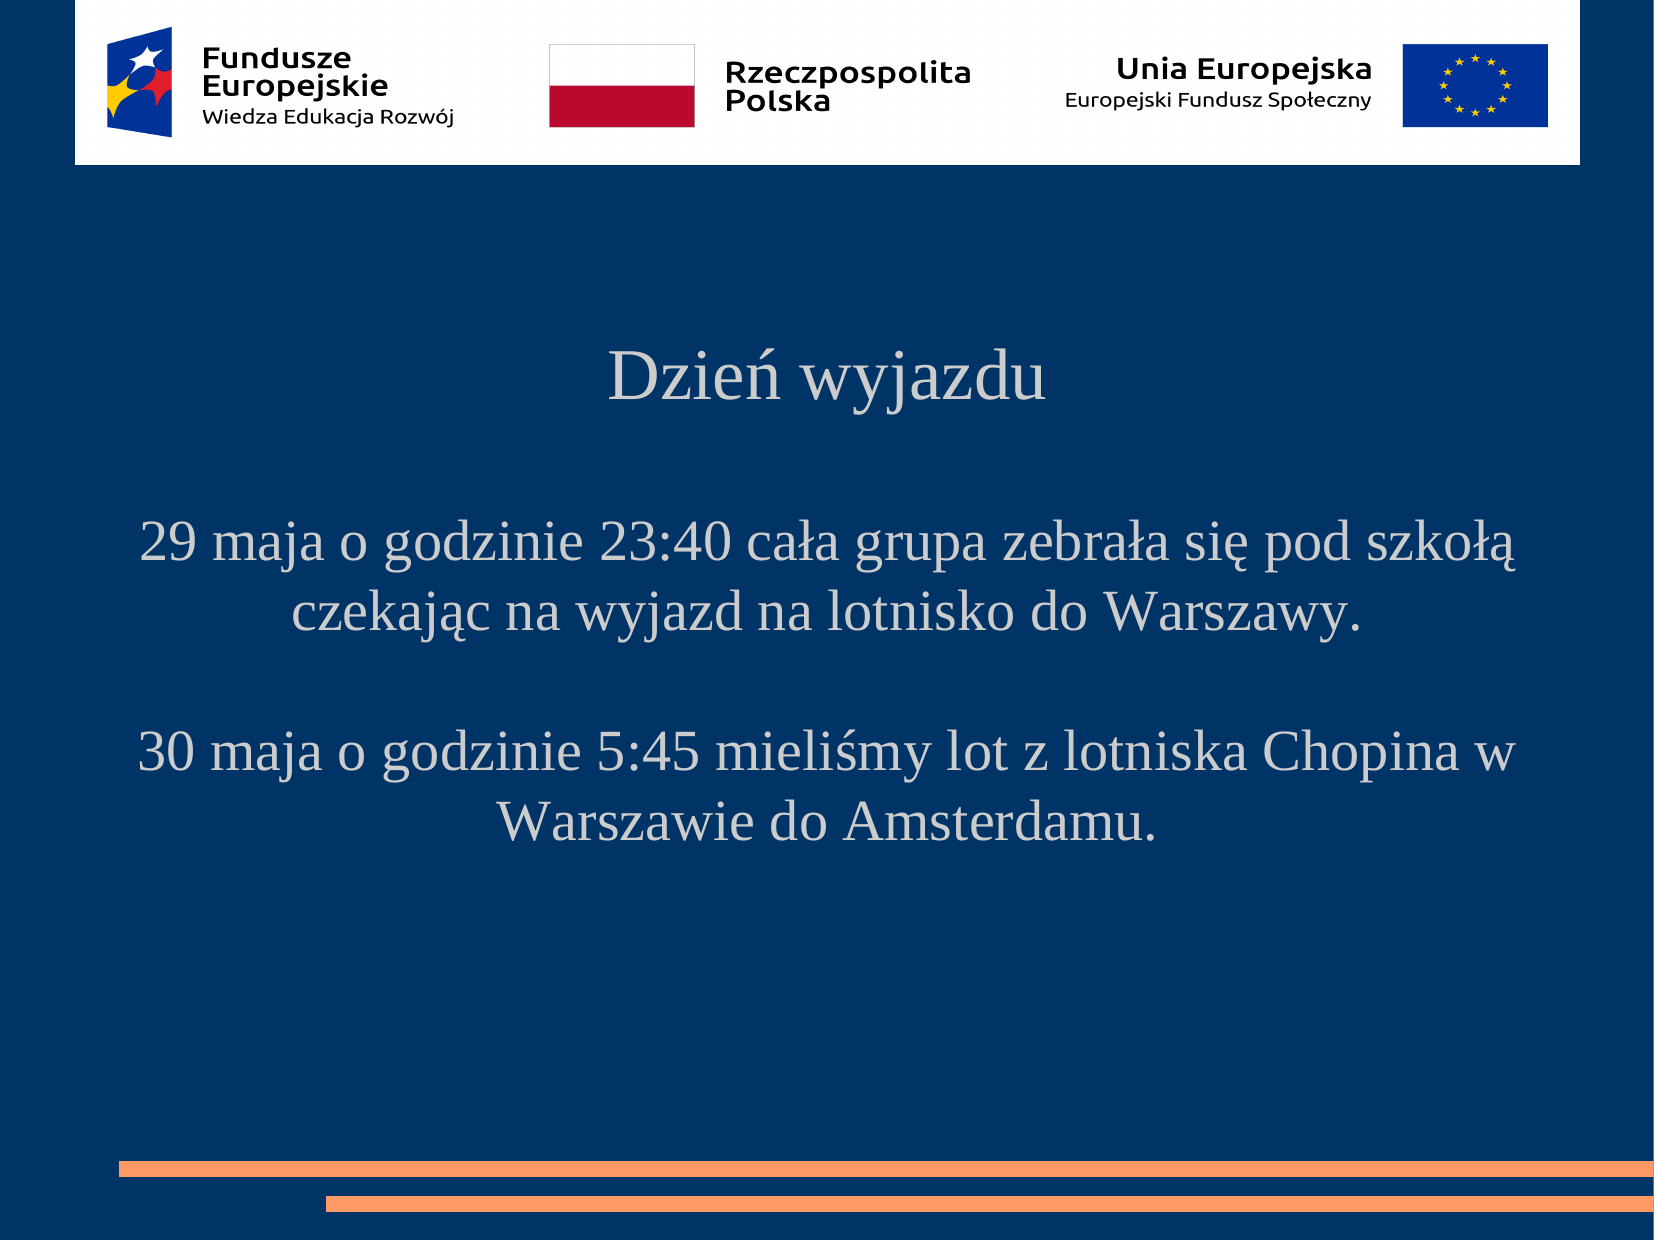

# Dzień wyjazdu
29 maja o godzinie 23:40 cała grupa zebrała się pod szkołą czekając na wyjazd na lotnisko do Warszawy.
30 maja o godzinie 5:45 mieliśmy lot z lotniska Chopina w Warszawie do Amsterdamu.